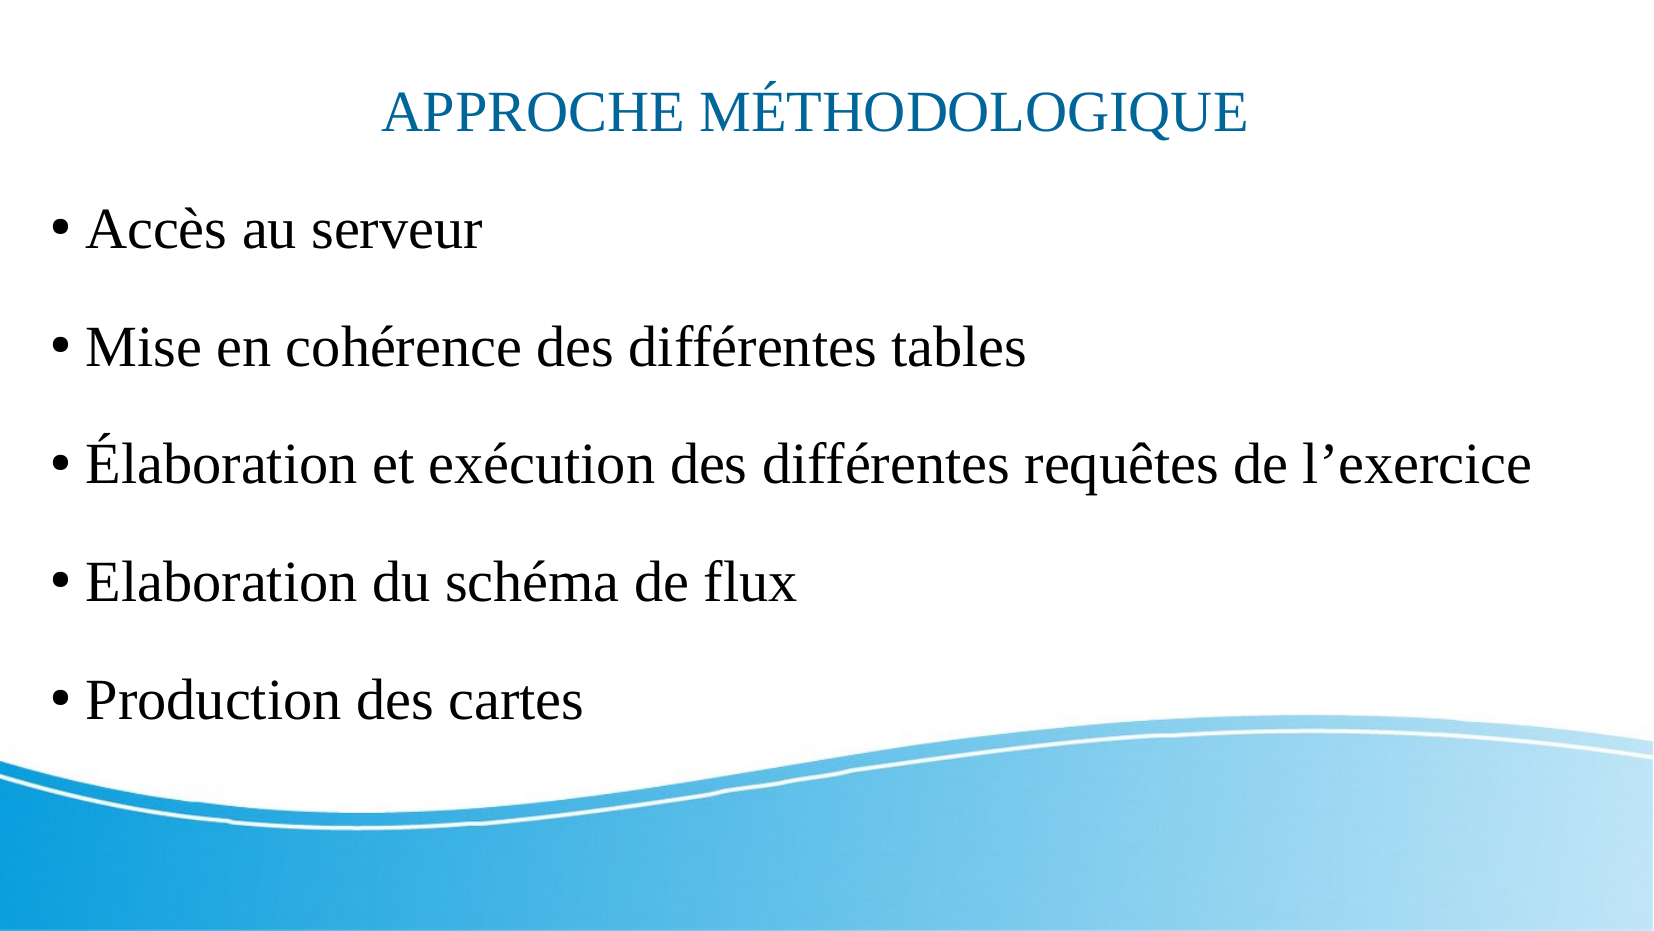

# APPROCHE MÉTHODOLOGIQUE
Accès au serveur
Mise en cohérence des différentes tables
Élaboration et exécution des différentes requêtes de l’exercice
Elaboration du schéma de flux
Production des cartes